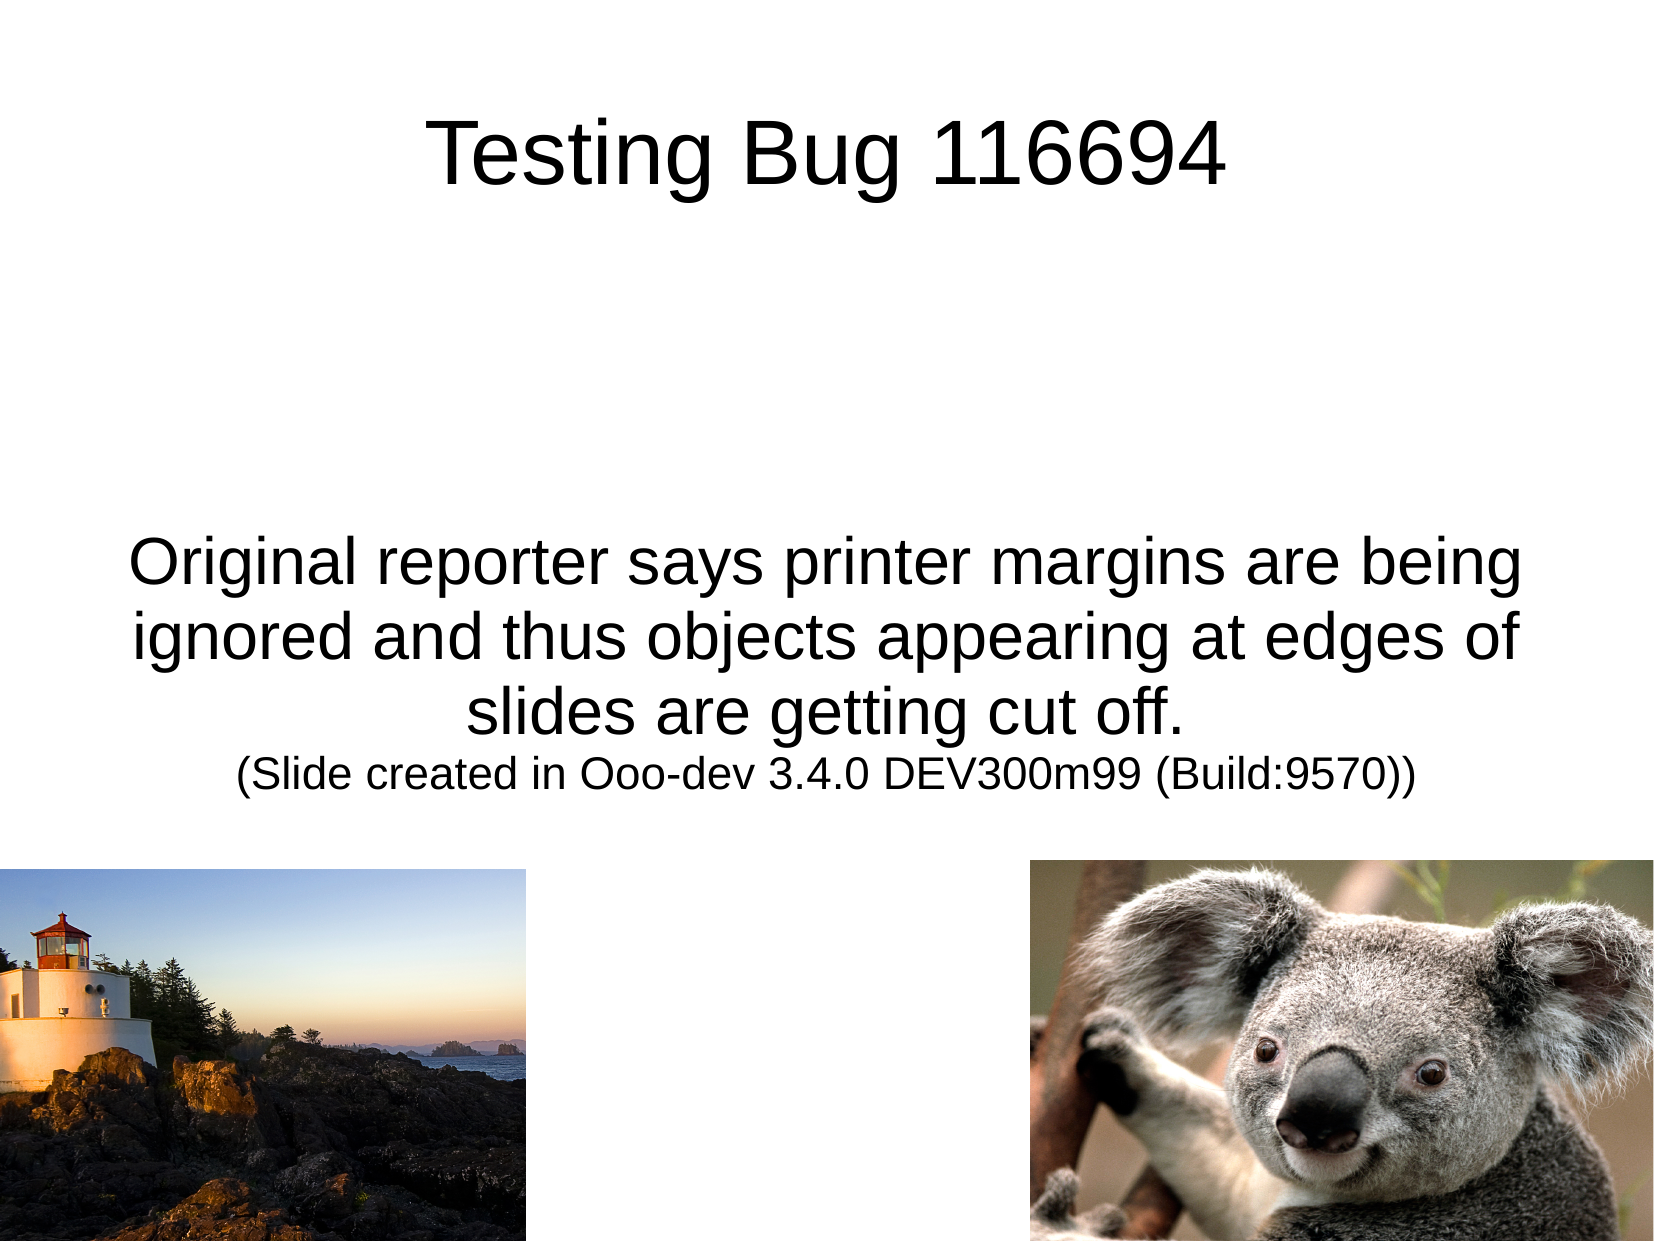

# Testing Bug 116694
Original reporter says printer margins are being ignored and thus objects appearing at edges of slides are getting cut off.
(Slide created in Ooo-dev 3.4.0 DEV300m99 (Build:9570))